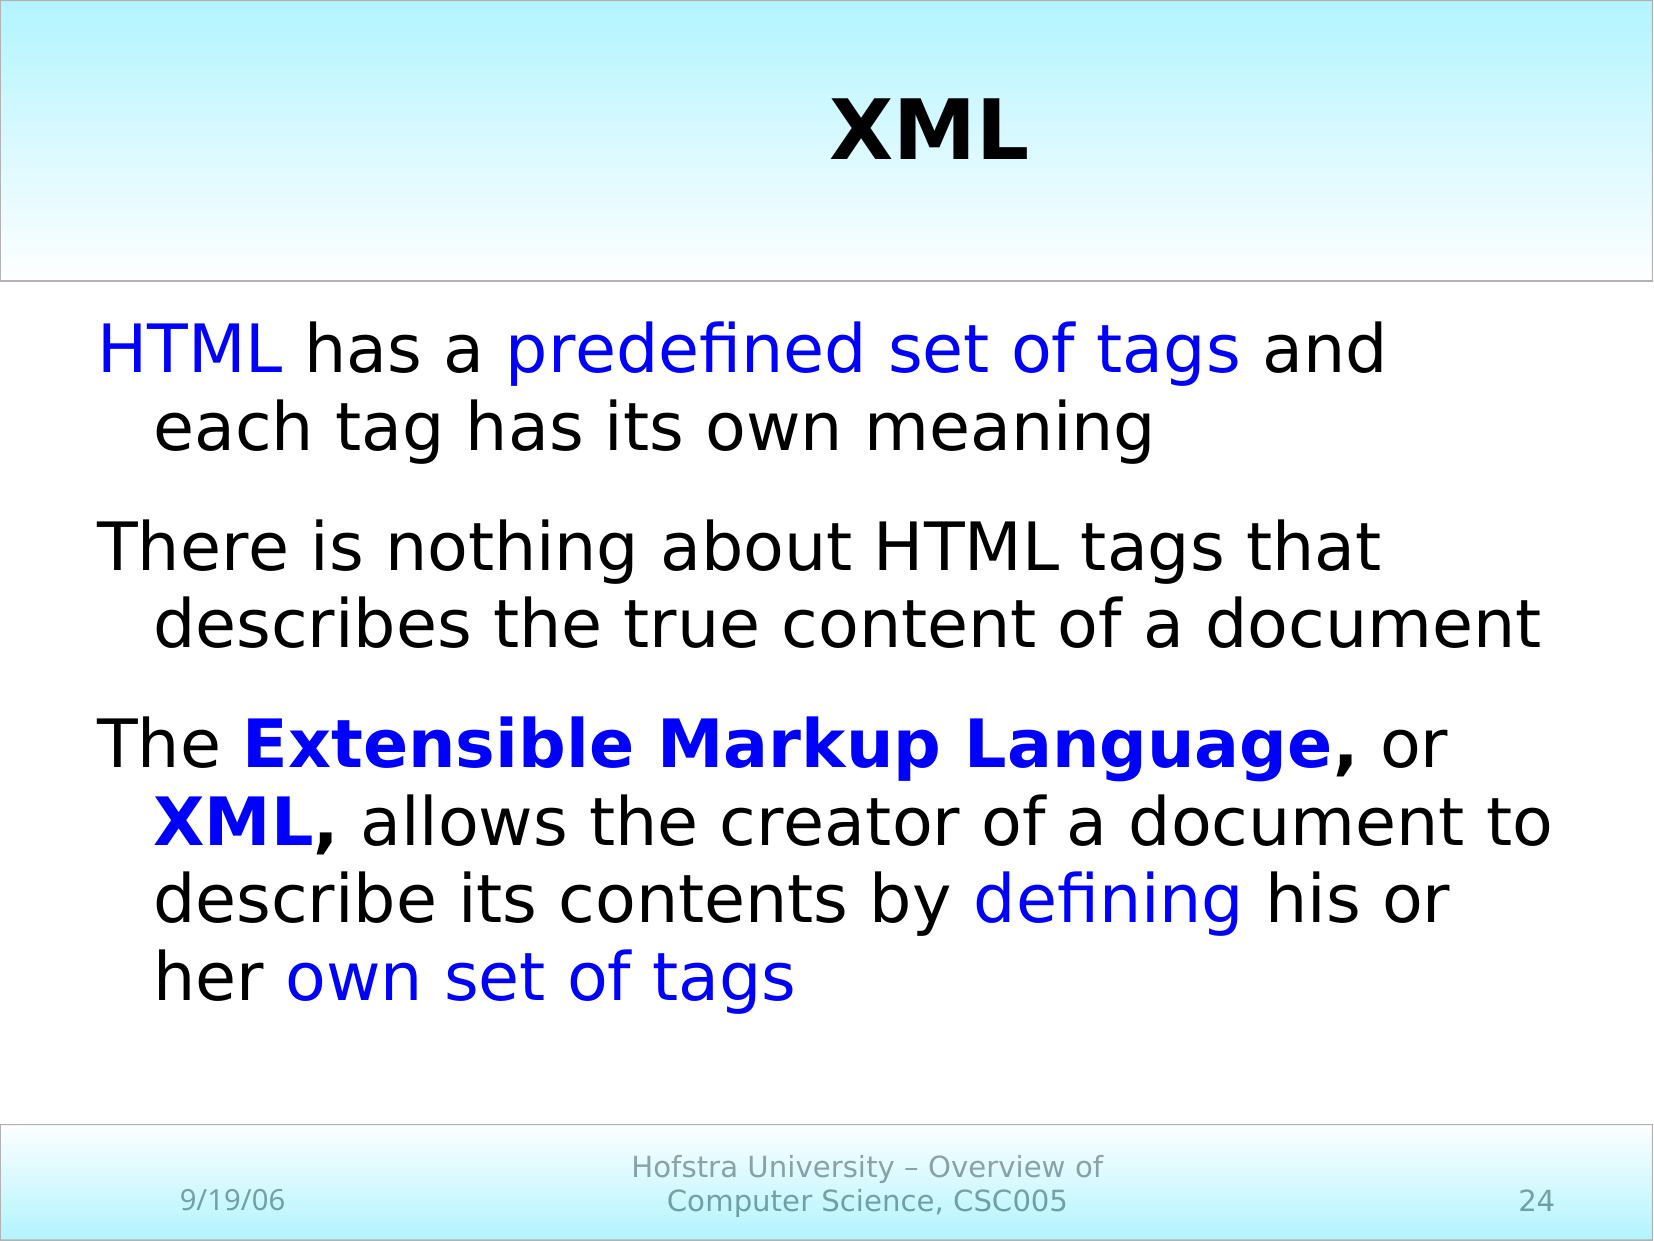

# XML
HTML has a predefined set of tags and each tag has its own meaning
There is nothing about HTML tags that describes the true content of a document
The Extensible Markup Language, or XML, allows the creator of a document to describe its contents by defining his or her own set of tags
9/25/06
24